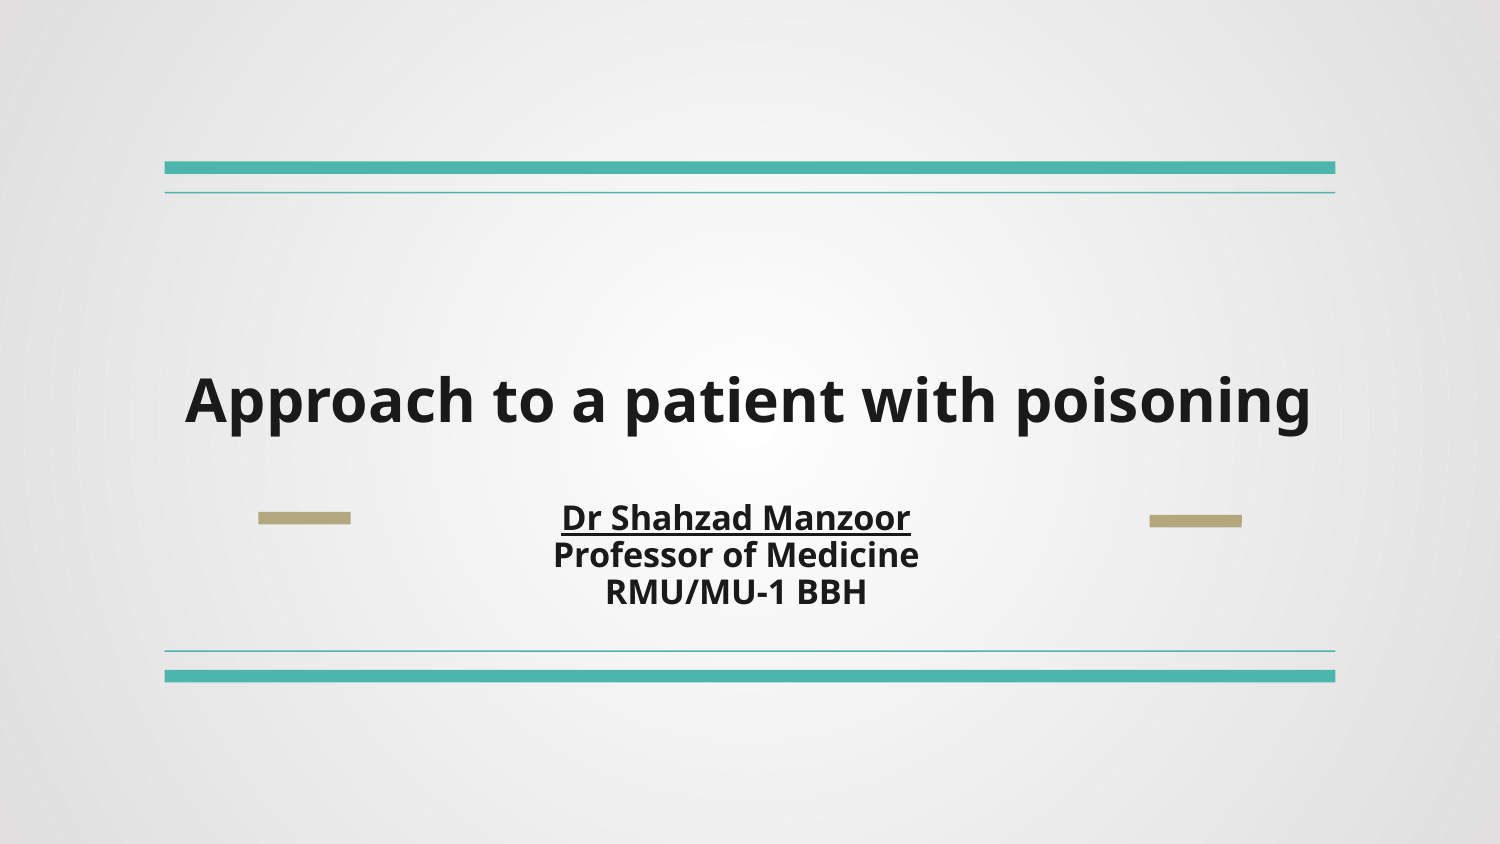

# Approach to a patient with poisoning
Dr Shahzad Manzoor
Professor of Medicine
RMU/MU-1 BBH